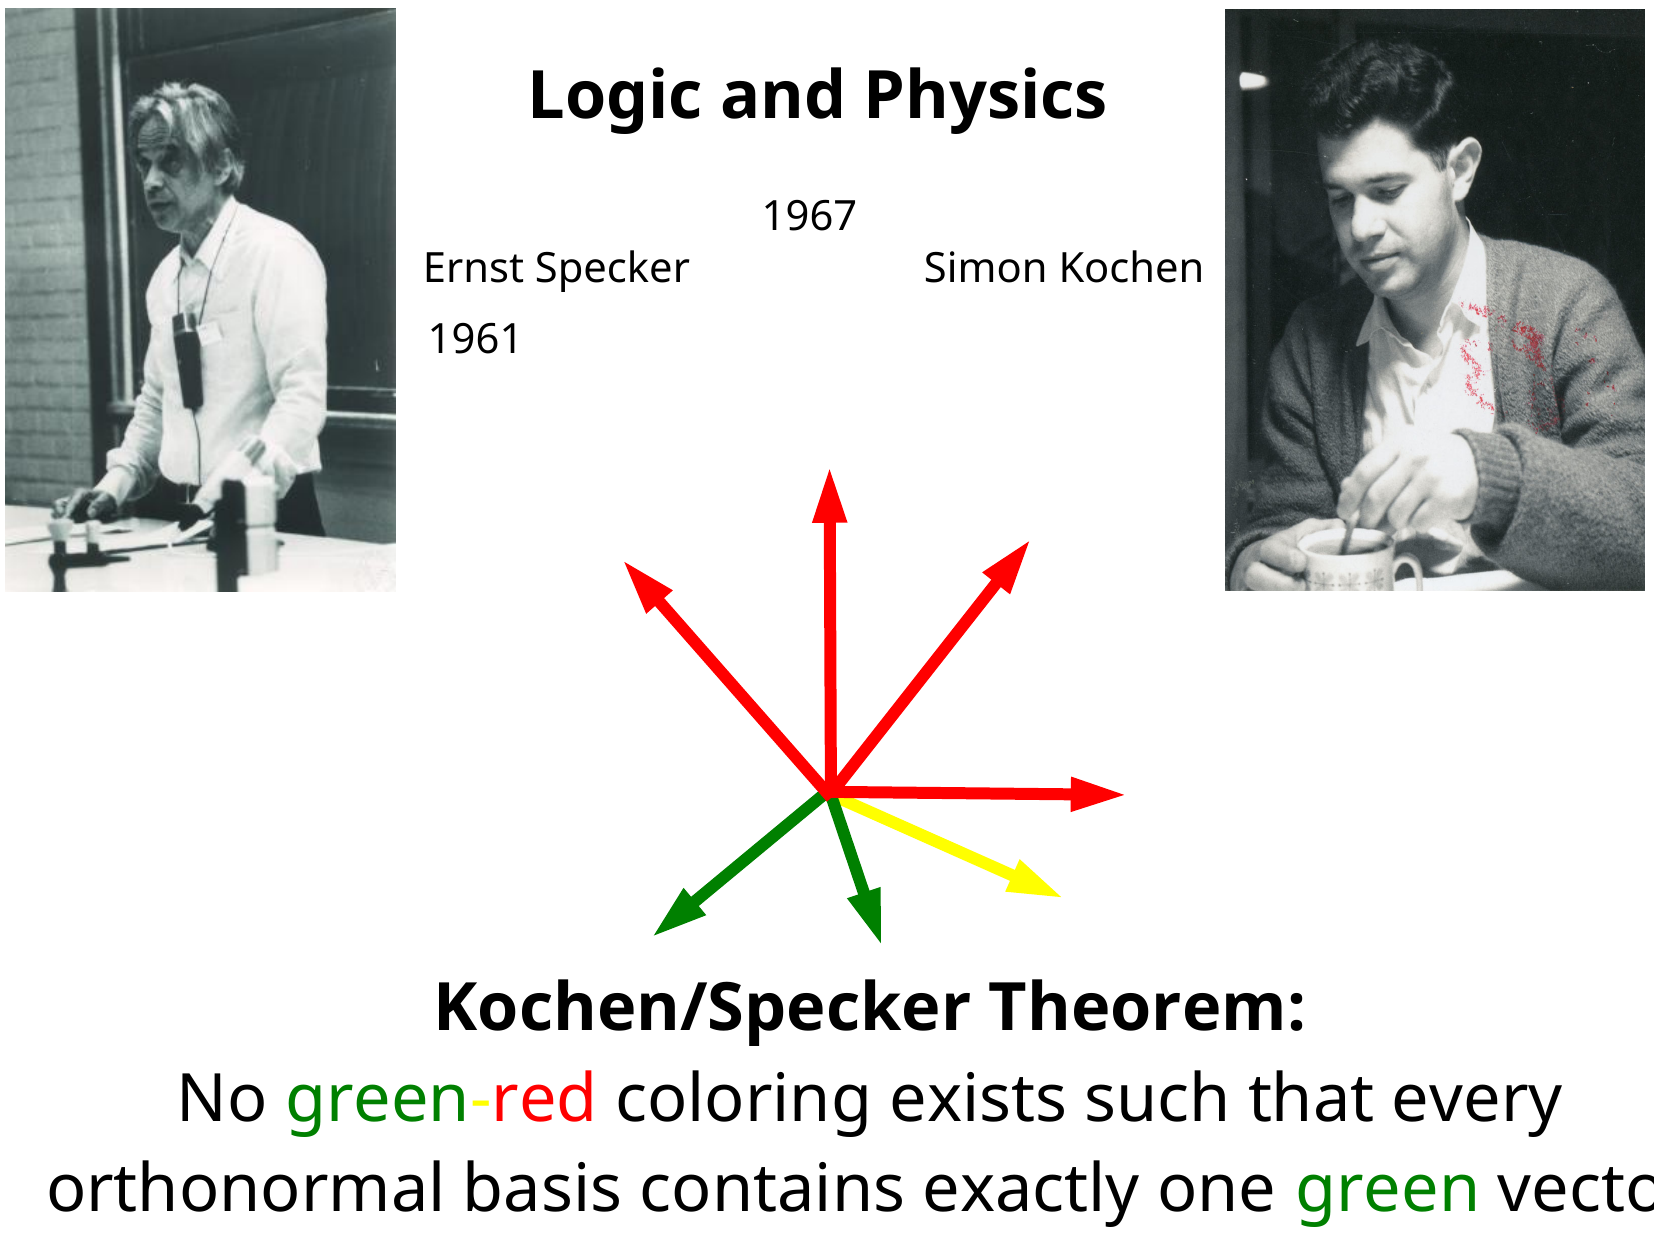

Logic and Physics
1967
Ernst Specker
Simon Kochen
1961
Kochen/Specker Theorem:
No green-red coloring exists such that every
orthonormal basis contains exactly one green vector.